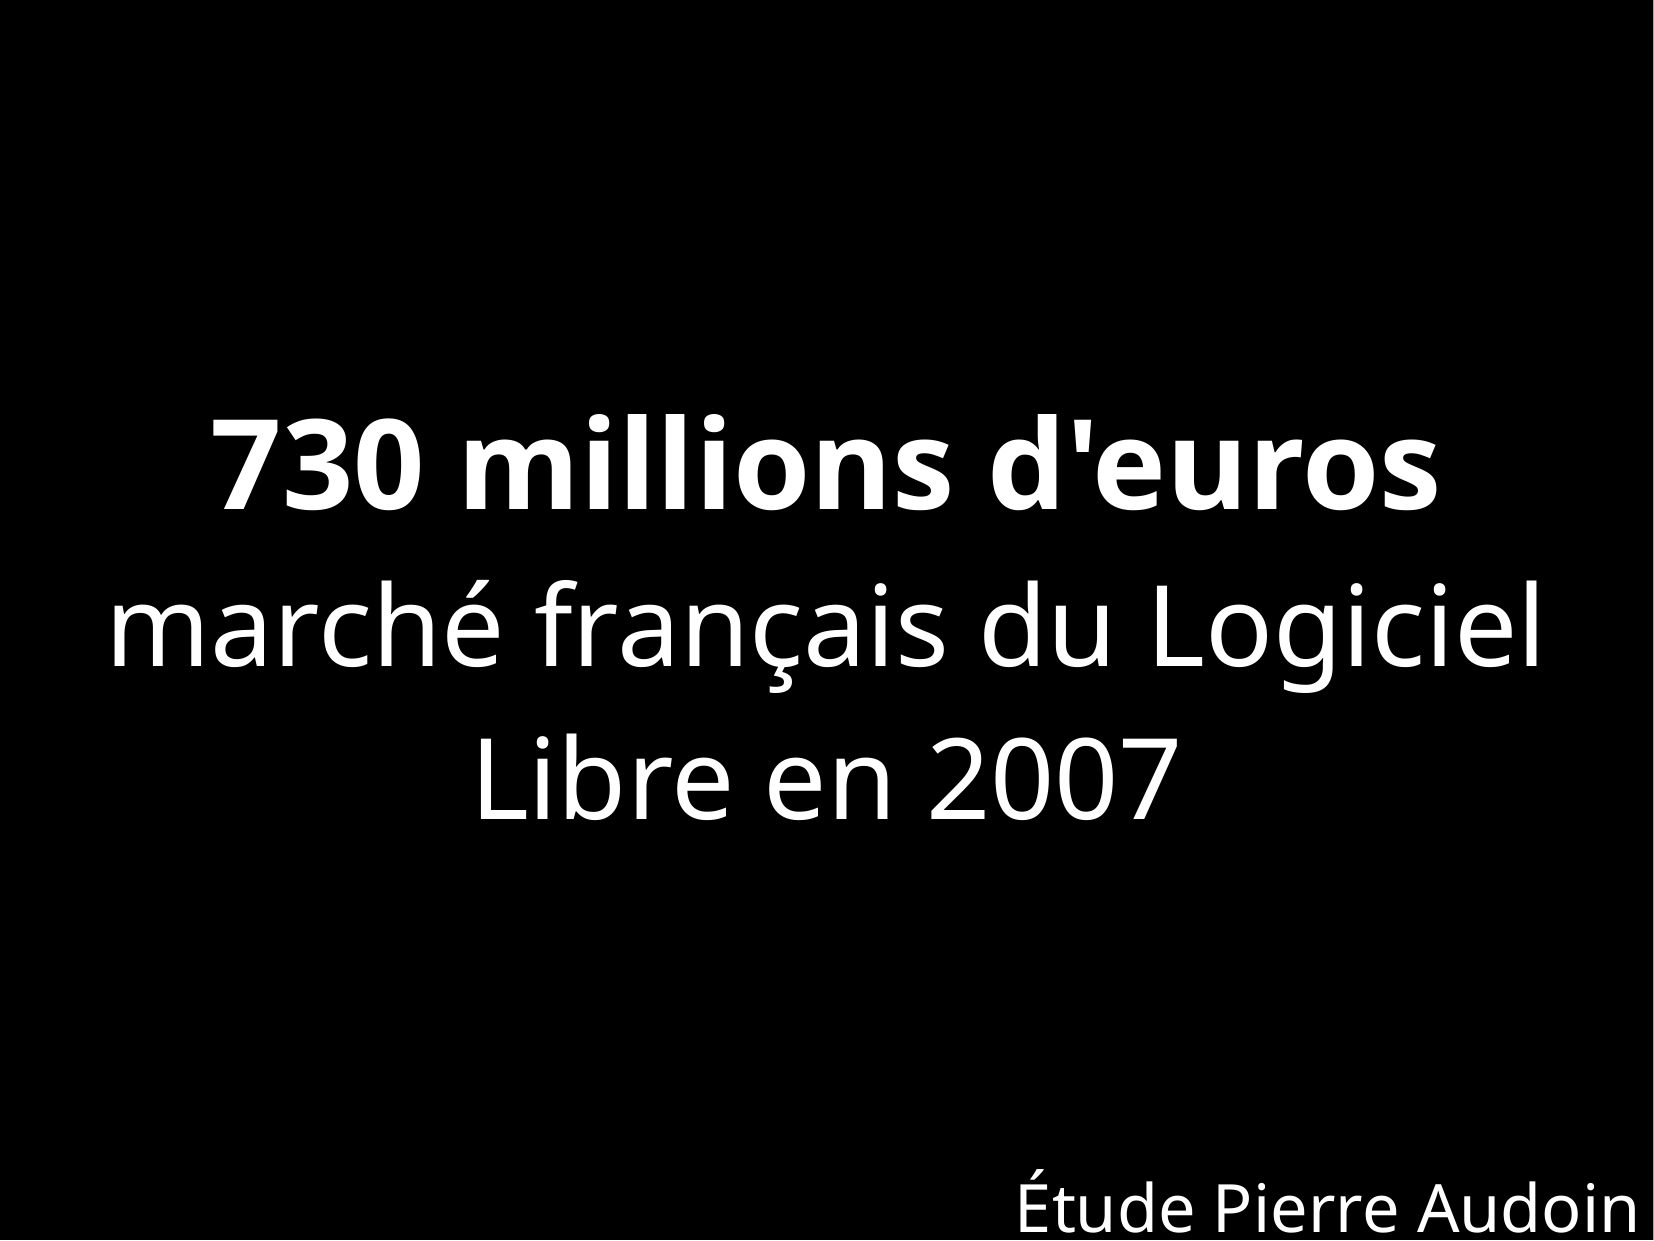

# 730 millions d'euros marché français du Logiciel Libre en 2007
Étude Pierre Audoin Consultants